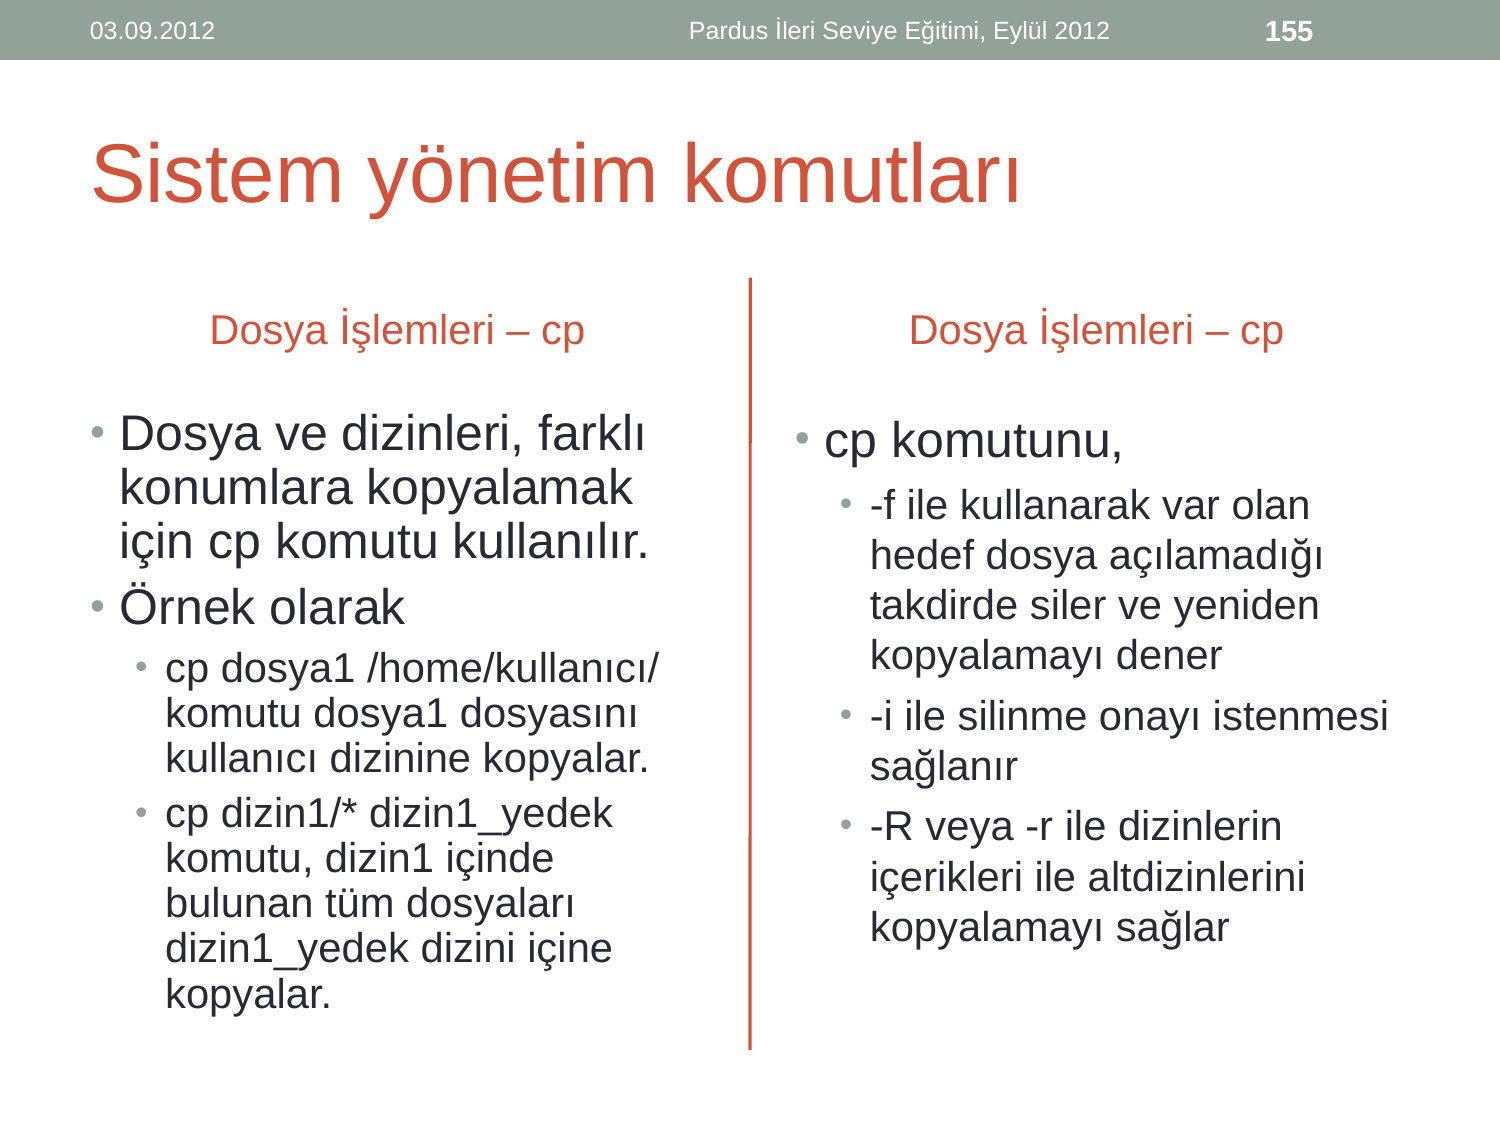

03.09.2012
Pardus İleri Seviye Eğitimi, Eylül 2012
# Sistem yönetim komutları
Dosya İşlemleri – cp
Dosya İşlemleri – cp
Dosya ve dizinleri, farklı konumlara kopyalamak için cp komutu kullanılır.
Örnek olarak
cp dosya1 /home/kullanıcı/ komutu dosya1 dosyasını kullanıcı dizinine kopyalar.
cp dizin1/* dizin1_yedek komutu, dizin1 içinde bulunan tüm dosyaları dizin1_yedek dizini içine kopyalar.
cp komutunu,
-f ile kullanarak var olan hedef dosya açılamadığı takdirde siler ve yeniden kopyalamayı dener
-i ile silinme onayı istenmesi sağlanır
-R veya -r ile dizinlerin içerikleri ile altdizinlerini kopyalamayı sağlar